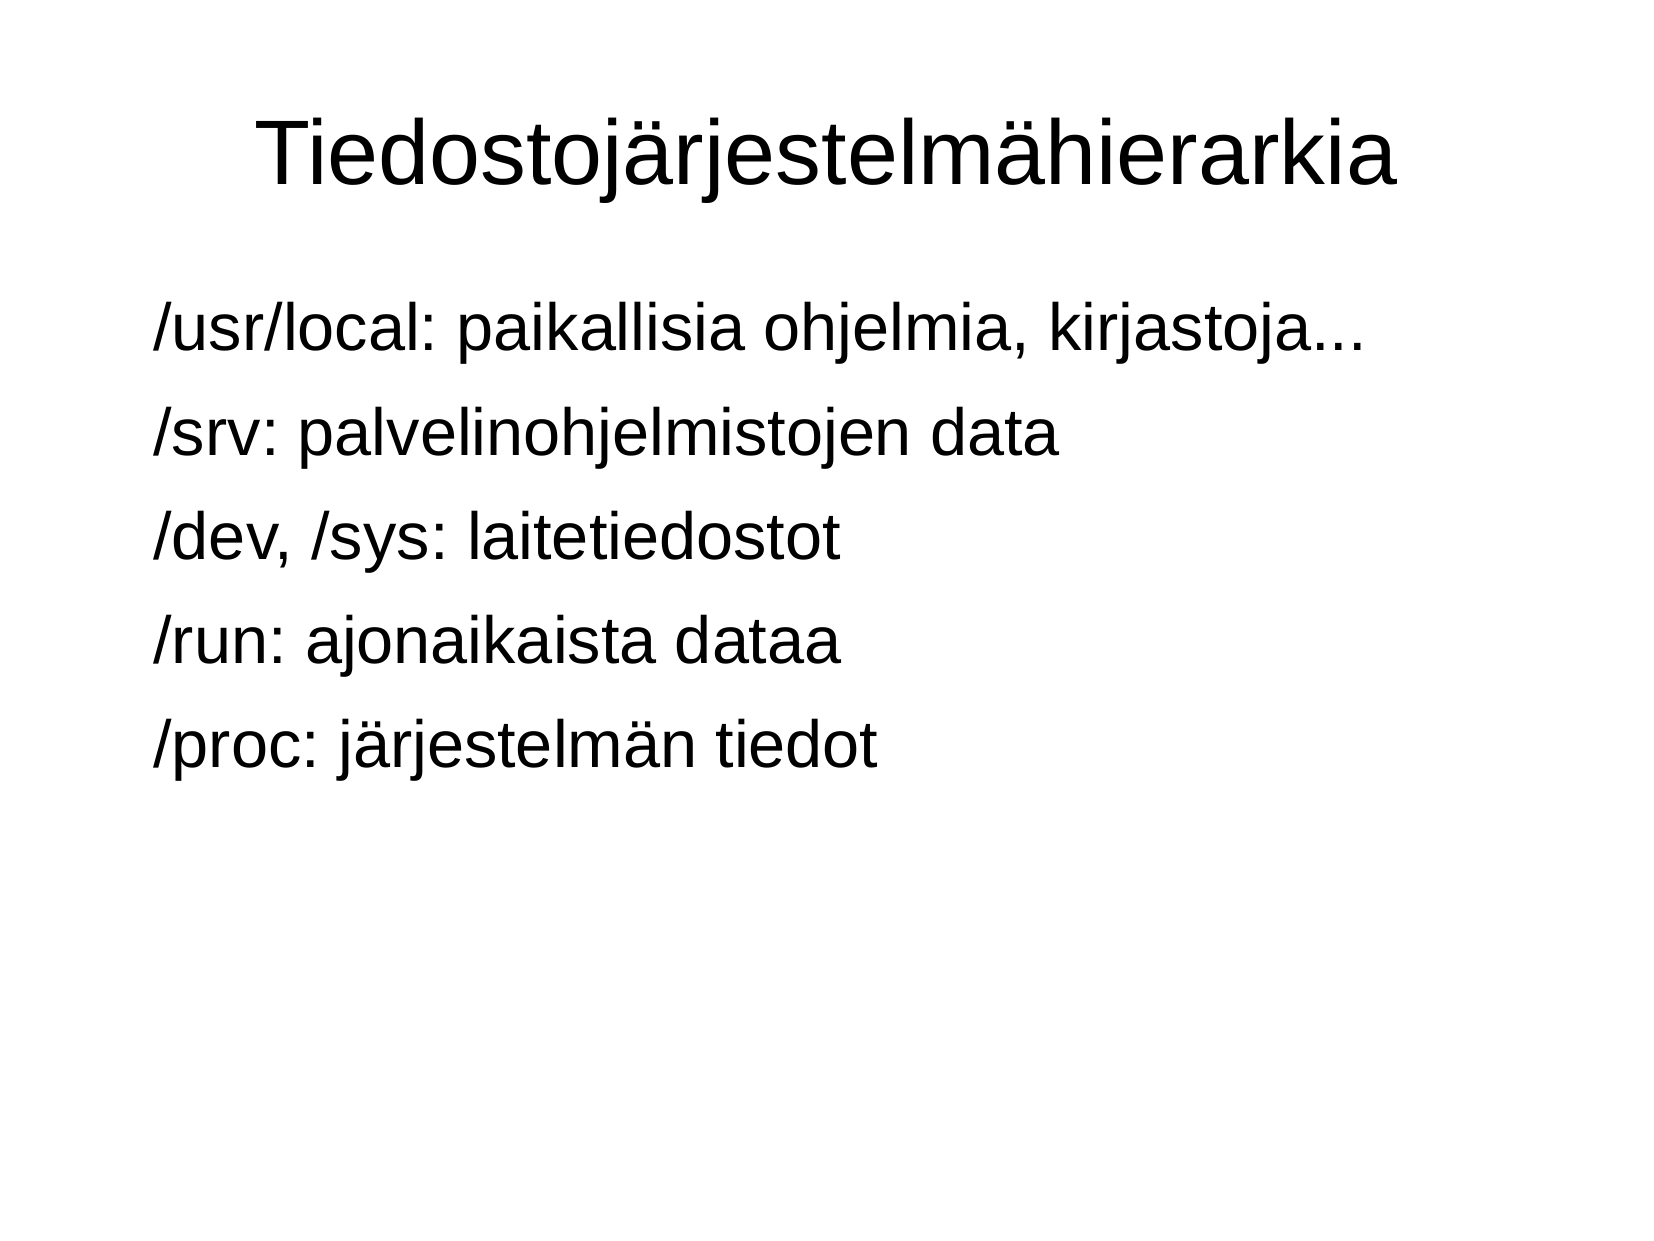

# Tiedostojärjestelmähierarkia
/usr/local: paikallisia ohjelmia, kirjastoja...
/srv: palvelinohjelmistojen data
/dev, /sys: laitetiedostot
/run: ajonaikaista dataa
/proc: järjestelmän tiedot